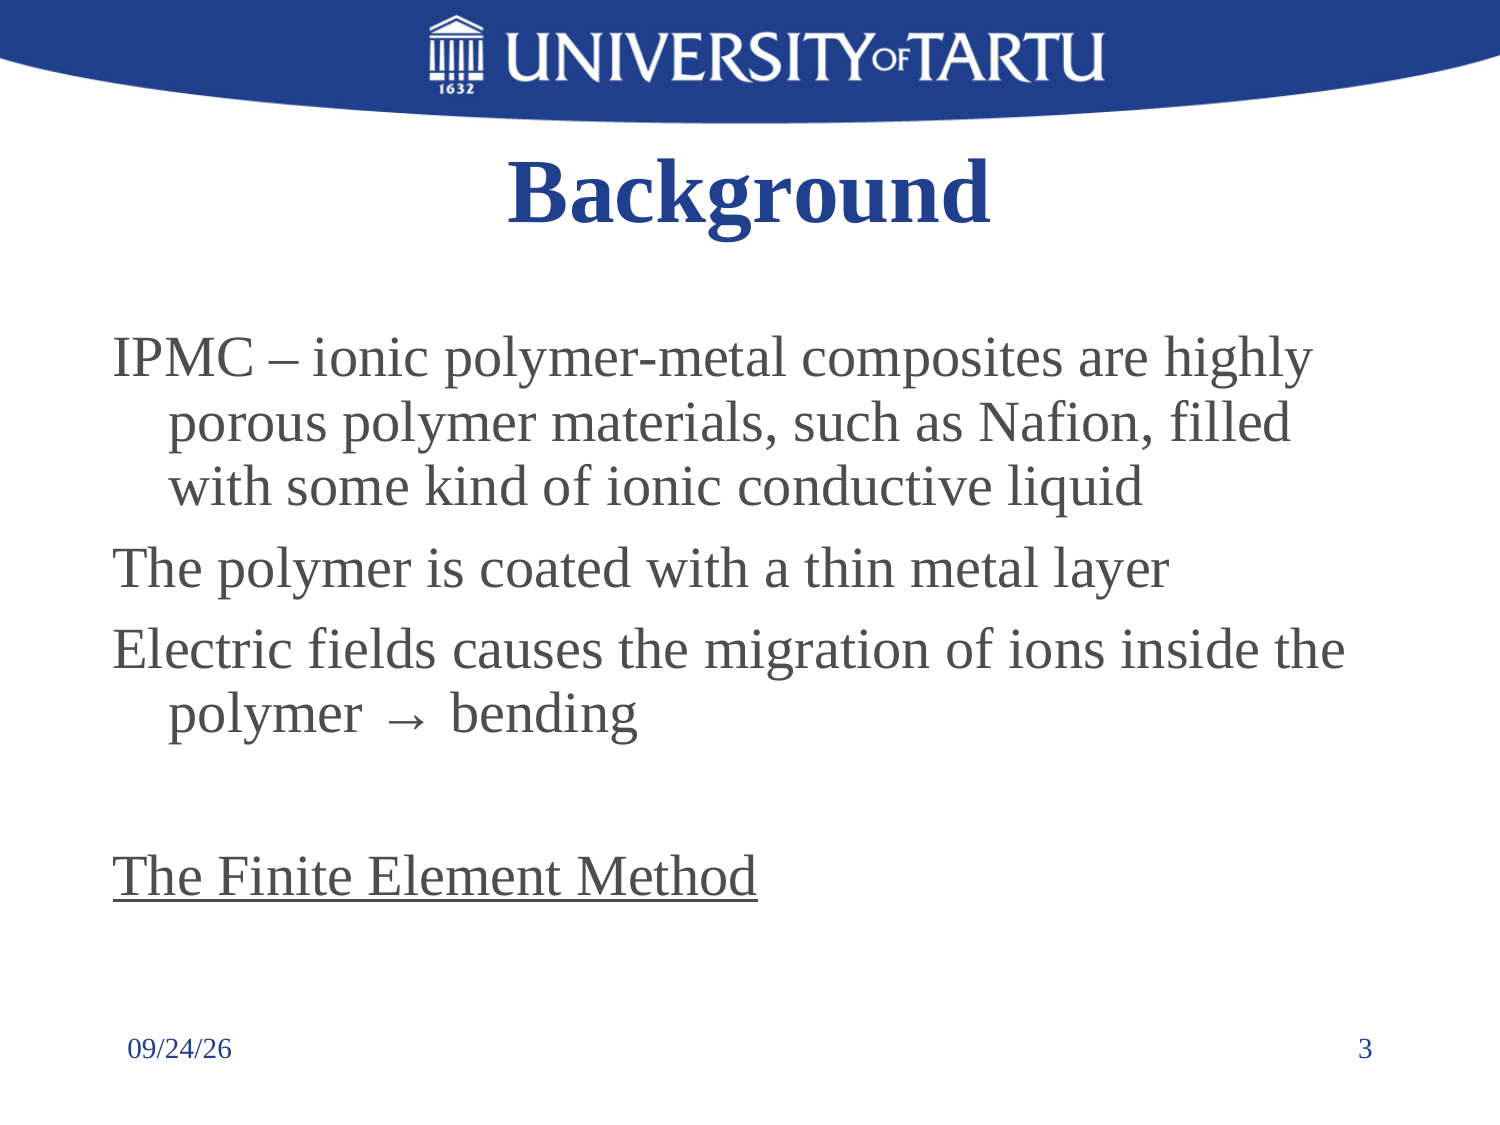

# Background
IPMC – ionic polymer-metal composites are highly porous polymer materials, such as Nafion, filled with some kind of ionic conductive liquid
The polymer is coated with a thin metal layer
Electric fields causes the migration of ions inside the polymer → bending
The Finite Element Method
3